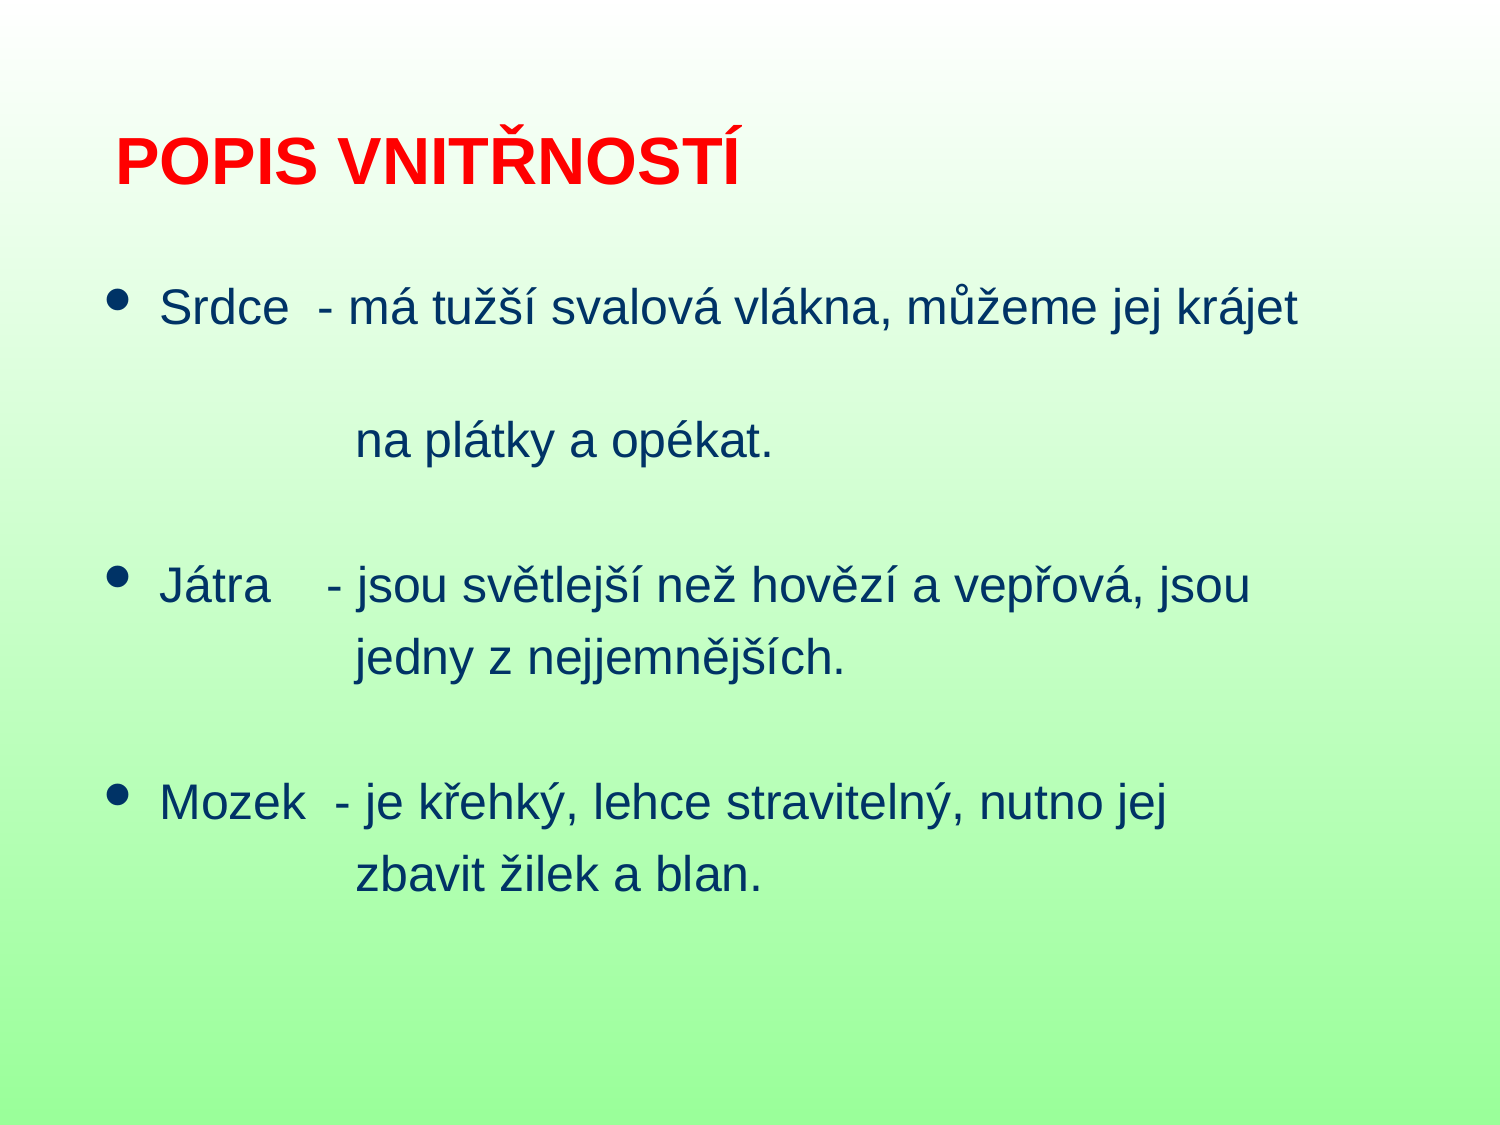

# POPIS VNITŘNOSTÍ
Srdce - má tužší svalová vlákna, můžeme jej krájet
 na plátky a opékat.
Játra - jsou světlejší než hovězí a vepřová, jsou
 jedny z nejjemnějších.
Mozek - je křehký, lehce stravitelný, nutno jej
 zbavit žilek a blan.